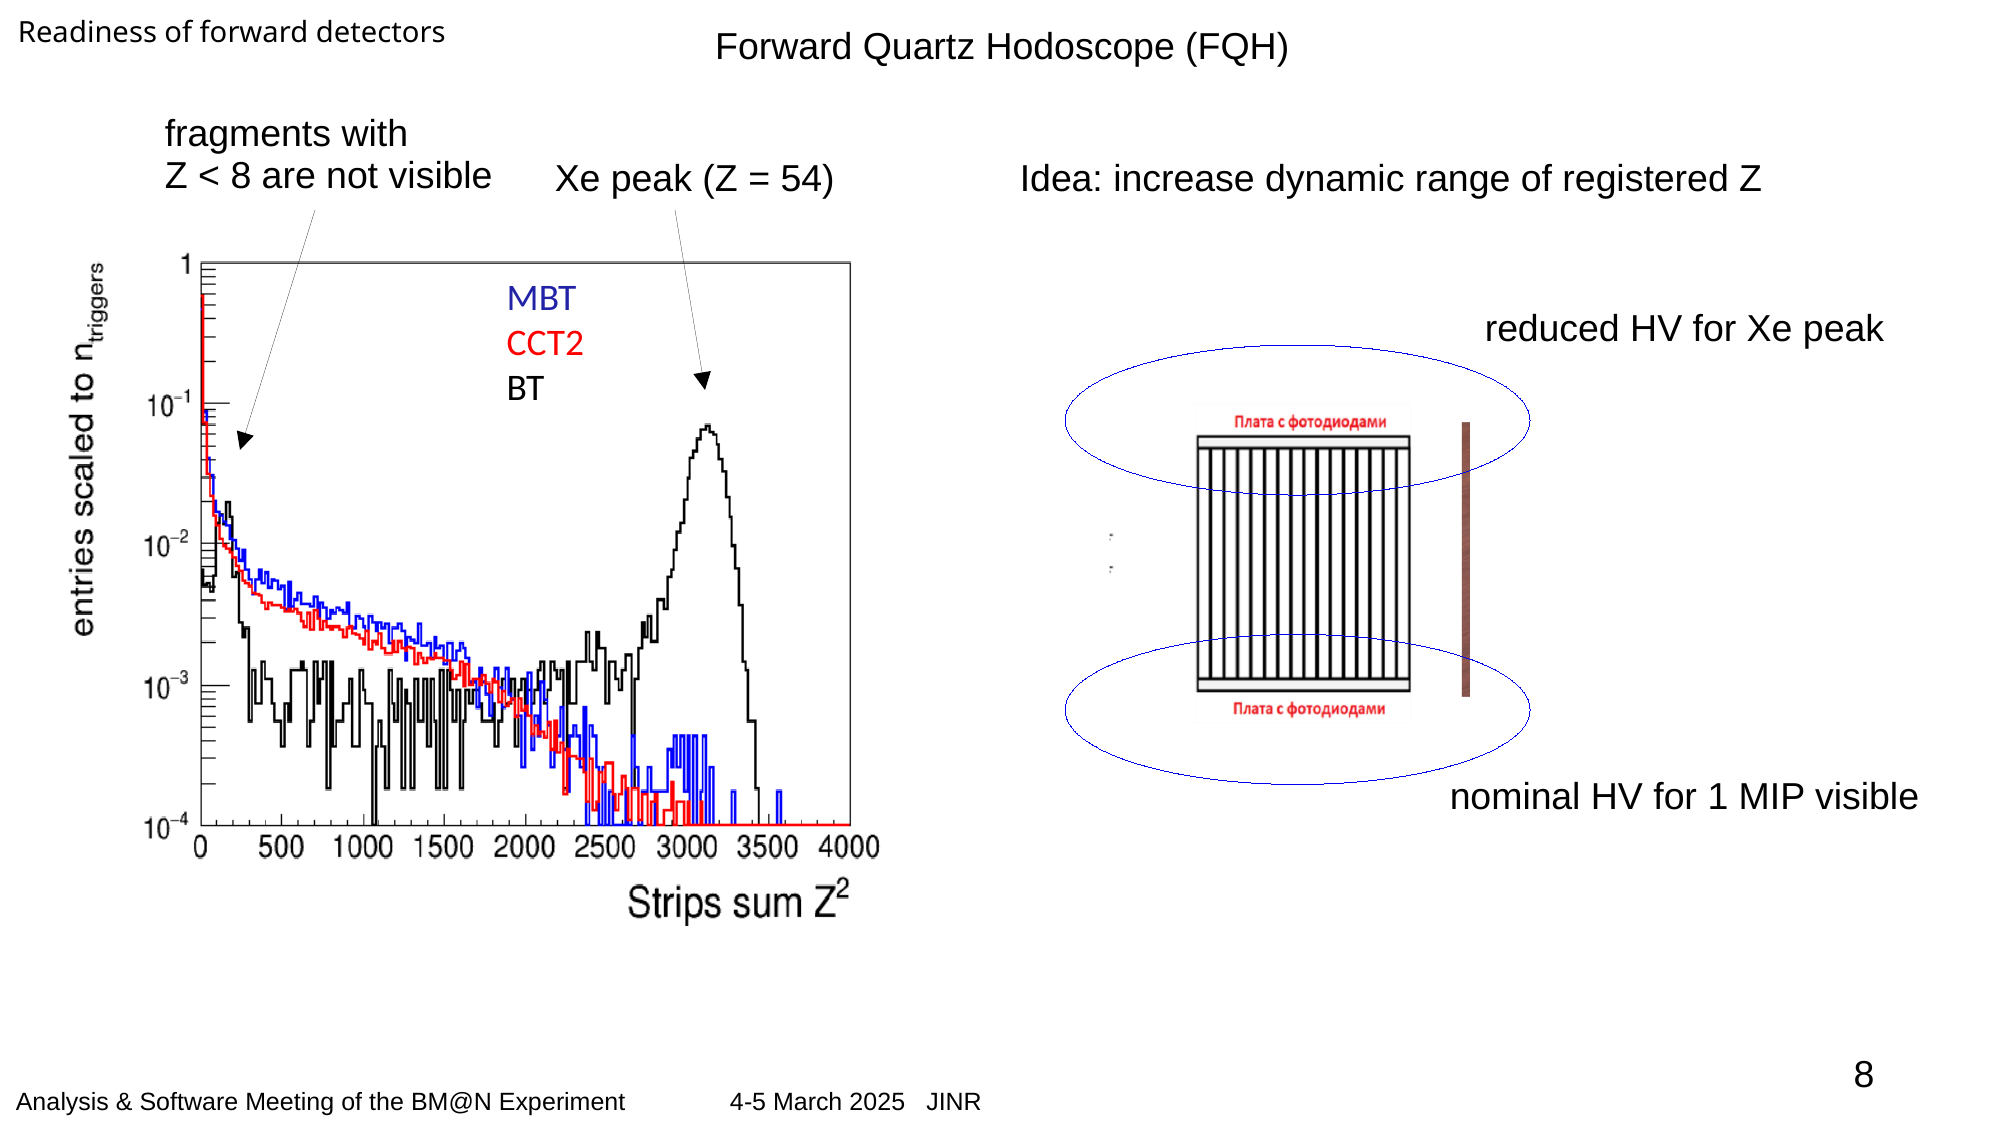

Readiness of forward detectors
Forward Quartz Hodoscope (FQH)
fragments with
Z < 8 are not visible
Xe peak (Z = 54)
Idea: increase dynamic range of registered Z
	MBT
	CCT2
	BT
reduced HV for Xe peak
nominal HV for 1 MIP visible
Analysis & Software Meeting of the BM@N Experiment 4-5 March 2025 JINR